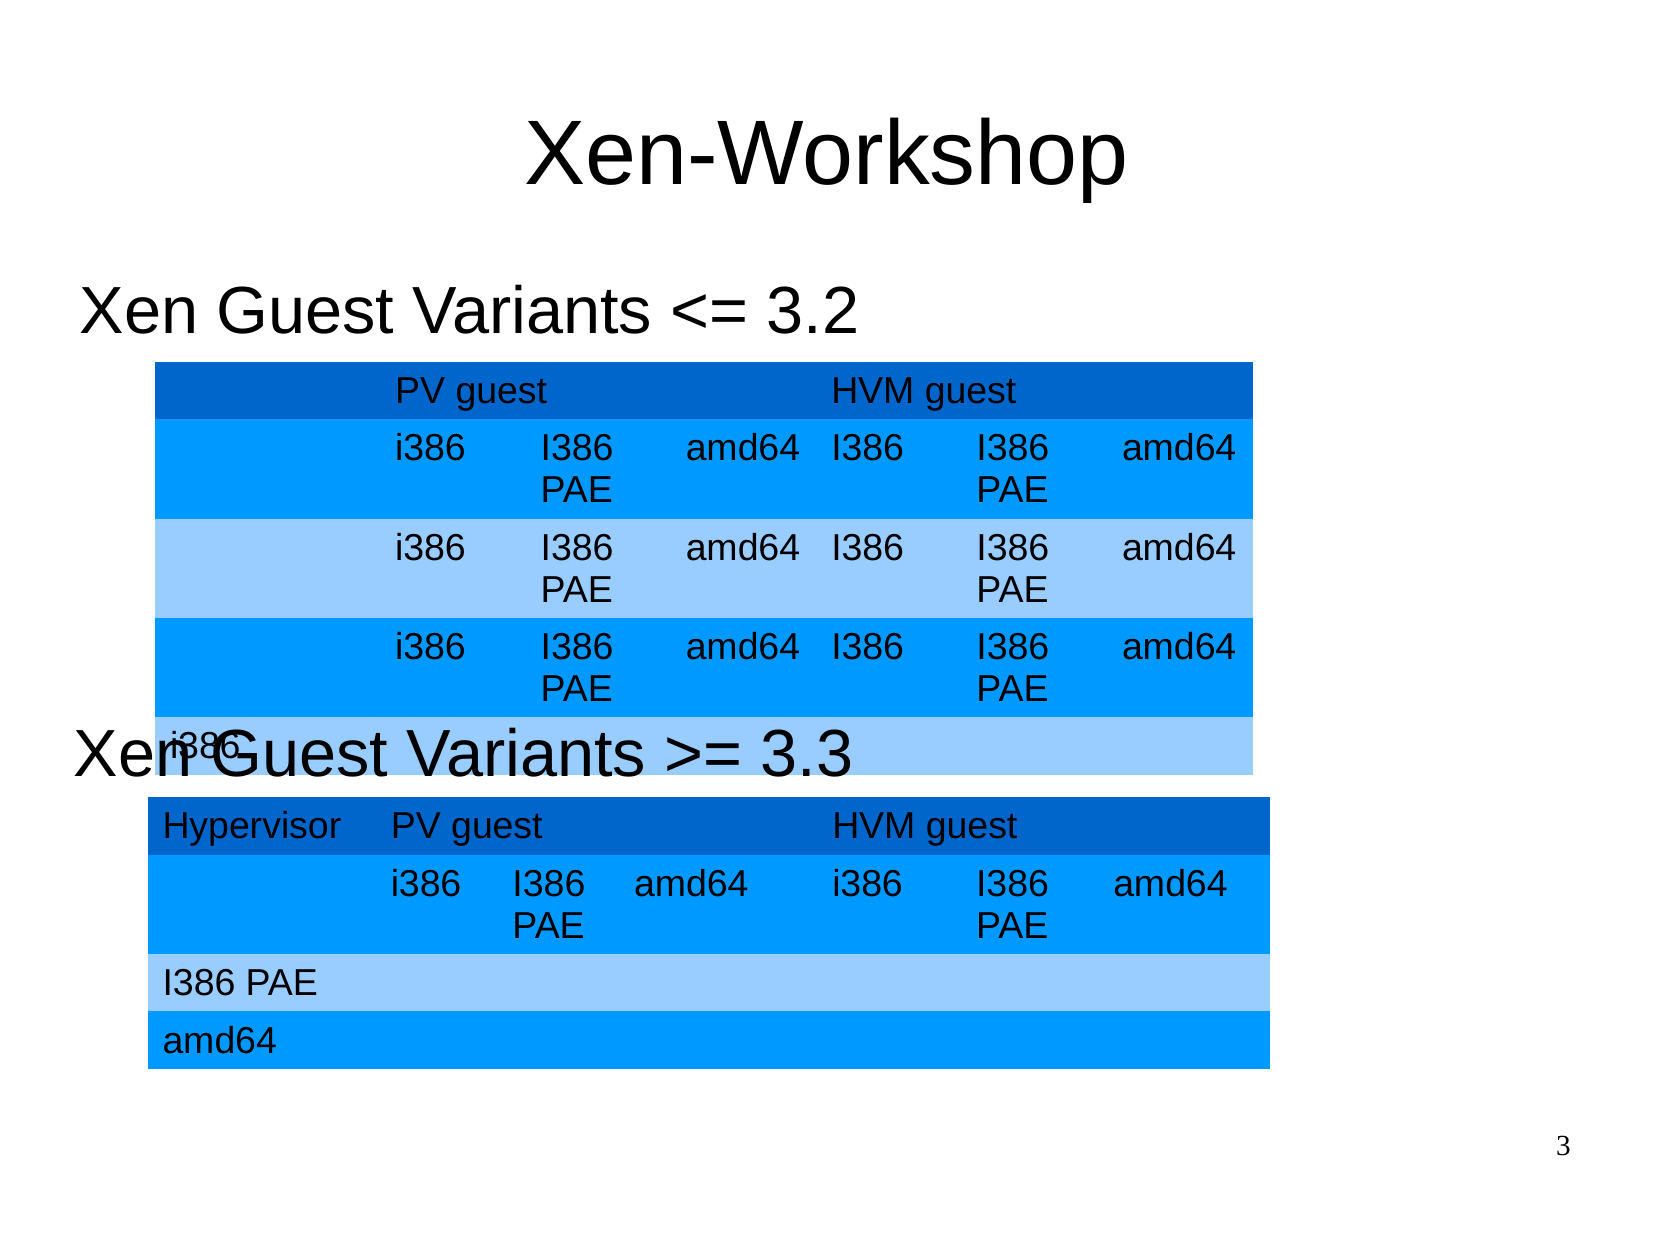

# Xen-Workshop
Xen Guest Variants <= 3.2
| | PV guest | | | HVM guest | | |
| --- | --- | --- | --- | --- | --- | --- |
| | i386 | I386 PAE | amd64 | I386 | I386 PAE | amd64 |
| | i386 | I386 PAE | amd64 | I386 | I386 PAE | amd64 |
| | i386 | I386 PAE | amd64 | I386 | I386 PAE | amd64 |
| i386 | | | | | | |
Xen Guest Variants >= 3.3
| Hypervisor | PV guest | | | HVM guest | | |
| --- | --- | --- | --- | --- | --- | --- |
| | i386 | I386 PAE | amd64 | i386 | I386 PAE | amd64 |
| I386 PAE | | | | | | |
| amd64 | | | | | | |
3